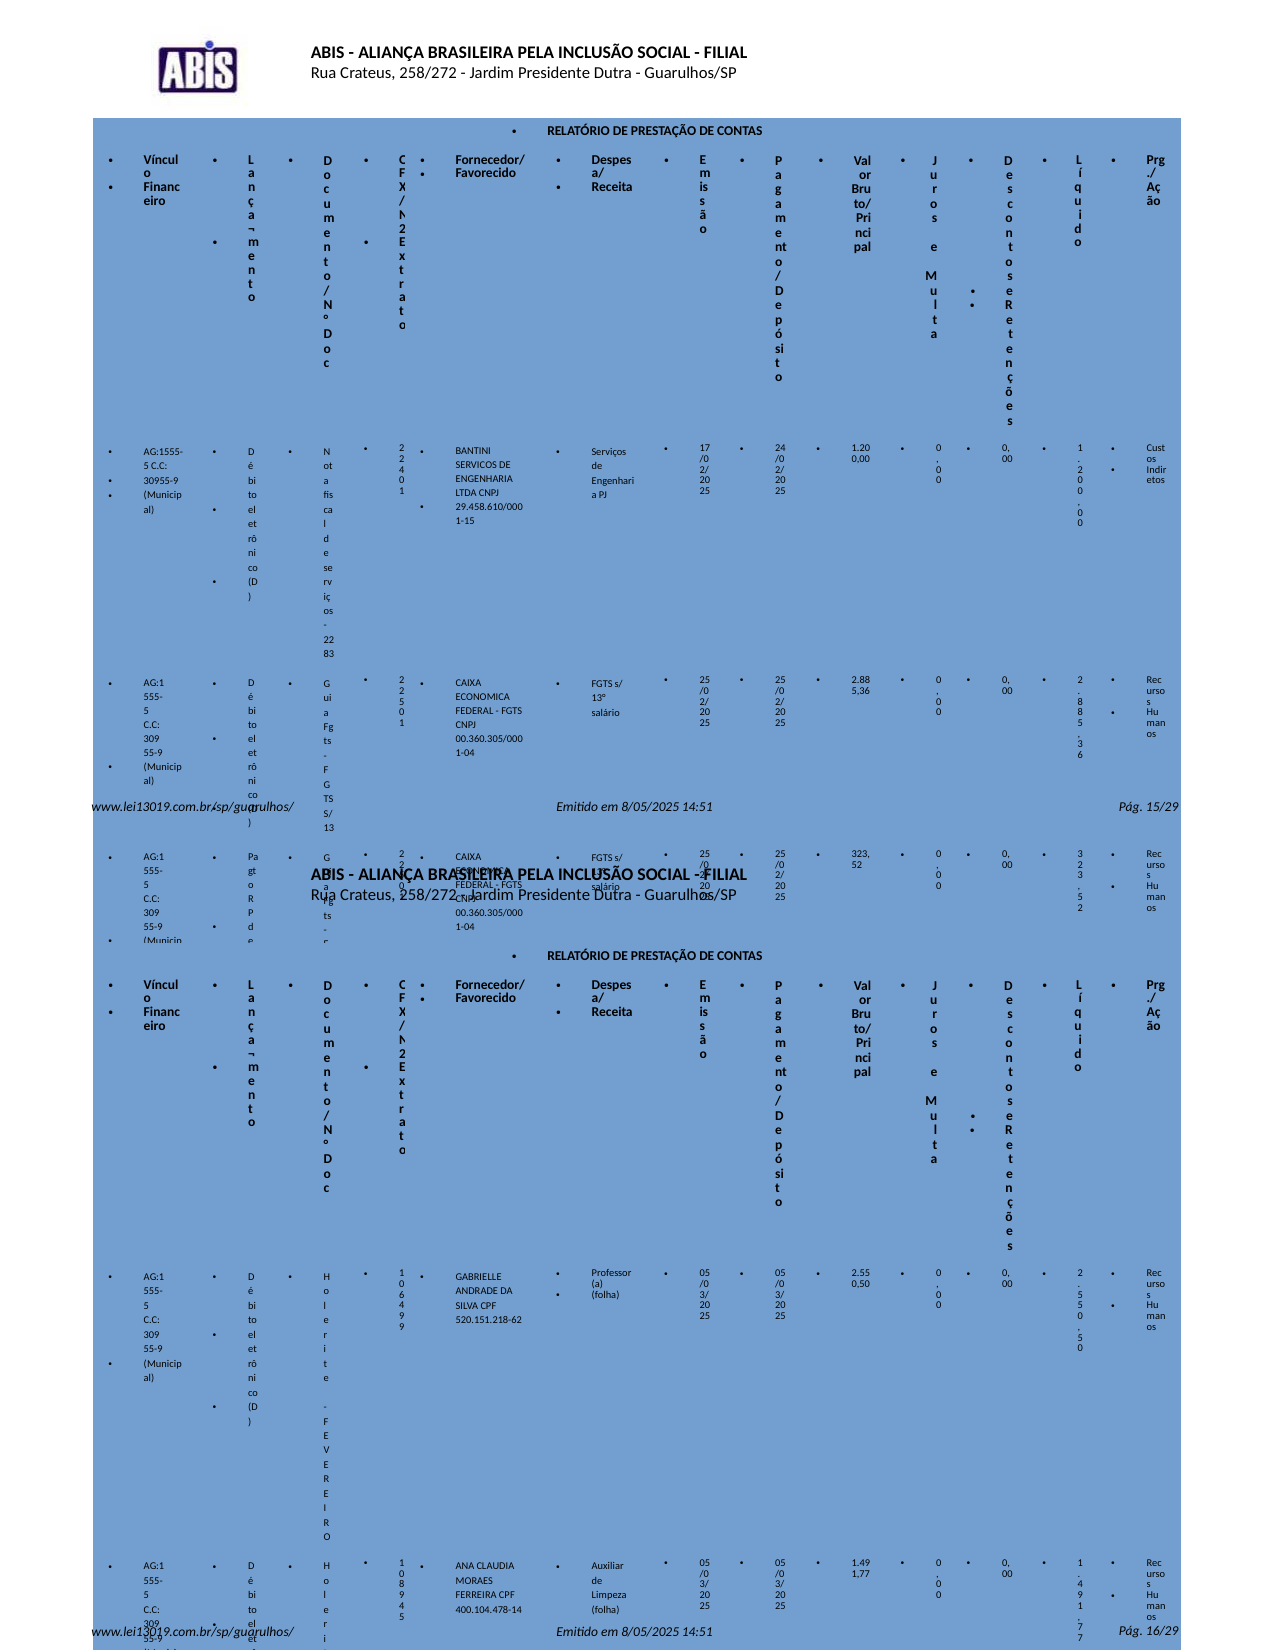

ABIS - ALIANÇA BRASILEIRA PELA INCLUSÃO SOCIAL - FILIAL
Rua Crateus, 258/272 - Jardim Presidente Dutra - Guarulhos/SP
| RELATÓRIO DE PRESTAÇÃO DE CONTAS | | | | | | | | | | | | |
| --- | --- | --- | --- | --- | --- | --- | --- | --- | --- | --- | --- | --- |
| Vínculo Financeiro | Lança¬ mento | Document o / N° Doc | OFX/N2 Extrato | Fornecedor/ Favorecido | Despesa/ Receita | Emissão | Pagamento / Depósito | Valor Bruto/ Principal | Juros e Multa | Descontos e Retenções | Líquido | Prg./Ação |
| AG:1555-5 C.C: 30955-9 (Municipal) | Débito eletrônico (D) | Nota fiscal de serviços - 2283 | 22401 | BANTINI SERVICOS DE ENGENHARIA LTDA CNPJ 29.458.610/0001-15 | Serviços de Engenharia PJ | 17/02/2025 | 24/02/2025 | 1.200,00 | 0,00 | 0,00 | 1.200,00 | Custos Indiretos |
| AG:1555-5 C.C: 30955-9 (Municipal) | Débito eletrônico (D) | Guia Fgts -FGTS S/13 | 22501 | CAIXA ECONOMICA FEDERAL - FGTS CNPJ 00.360.305/0001-04 | FGTS s/ 13° salário | 25/02/2025 | 25/02/2025 | 2.885,36 | 0,00 | 0,00 | 2.885,36 | Recursos Humanos |
| AG:1555-5 C.C: 30955-9 (Municipal) | Pagto RP depositado (D) | Guia Fgts -FGTS S/13 | 22501 | CAIXA ECONOMICA FEDERAL - FGTS CNPJ 00.360.305/0001-04 | FGTS s/ 13° salário | 25/02/2025 | 25/02/2025 | 323,52 | 0,00 | 0,00 | 323,52 | Recursos Humanos |
| AG:1555-5 C.C: 30955-9 (Municipal) | Débito eletrônico (D) | Nota Fiscal/DANF E- 29340 | 22701 | COMERCIAL DE FERRAGEM 800 CNPJ 02.916.238/0001-97 | Materiais p/Reparos da Unidade Escolar | 27/02/2025 | 27/02/2025 | 1.609,01 | 0,00 | 0,00 | 1.609,01 | Custos Indiretos |
| AG:1555-5 C.C: 30955-9 (Municipal) | Débito eletrônico (D) | Nota fiscal de serviços - 5529 | 22702 | TALENT ASSESSORIA CONTABIL LTDA CNPJ 10.985.260/0001-17 | Assessoria Contábil Jurídica PJ | 24/02/2025 | 27/02/2025 | 4.255,00 | 0,00 | 0,00 | 4.255,00 | Custos Indiretos |
| AG:1555-5 C.C: 30955-9 (Municipal) | Débito eletrônico (D) | Nota fiscal de serviços - 2304 | 22801 | BANTINI SERVICOS DE ENGENHARIA LTDA CNPJ 29.458.610/0001-15 | Engenheiro de Segurança no Trabalho PJ | 26/02/2025 | 28/02/2025 | 650,00 | 0,00 | 0,00 | 650,00 | Custos Indiretos |
| AG:1555-5 C.C: 30955-9 (Municipal) | Rendimento s de aplicação (C) | Extrato - REND.FEV/P OUPANÇA | | ABIS - Aliança Brasileira pela Inclusão Social CNPJ 07.082.943/0002-30 | Financeira | 28/02/2025 | 28/02/2025 | 405,84 | 0,00 | 0,00 | 405,84 | Poupança |
| AG:1555-5 C.C: 30955-9 (Municipal) | Rendimento s de aplicação (C) | Extrato - REND.FEV/A PLICAÇÃO | | ABIS - Aliança Brasileira pela Inclusão Social CNPJ 07.082.943/0002-30 | Financeira | 28/02/2025 | 28/02/2025 | 65,54 | 0,00 | 0,00 | 65,54 | |
| AG:1555-5 C.C: 30955-9 (Municipal) | Débito eletrônico (D) | Holerite -FEVEREIRO | 94095 | ERIKA BASILIO DE PAULA LIMA CPF 400.817.158-46 | Coordenador Pedagógico (folha) | 05/03/2025 | 05/03/2025 | 3.168,50 | 0,00 | 0,00 | 3.168,50 | Recursos Humanos |
| AG:1555-5 C.C: 30955-9 (Municipal) | Débito eletrônico (D) | Holerite -FEVEREIRO | 98087 | Sabryna de Olieira Freitas CPF 478.282.568-41 | Professor(a) (folha) | 05/03/2025 | 05/03/2025 | 2.596,15 | 0,00 | 0,00 | 2.596,15 | Recursos Humanos |
www.lei13019.com.br/sp/guarulhos/
Emitido em 8/05/2025 14:51
Pág. 15/29
ABIS - ALIANÇA BRASILEIRA PELA INCLUSÃO SOCIAL - FILIAL
Rua Crateus, 258/272 - Jardim Presidente Dutra - Guarulhos/SP
| RELATÓRIO DE PRESTAÇÃO DE CONTAS | | | | | | | | | | | | |
| --- | --- | --- | --- | --- | --- | --- | --- | --- | --- | --- | --- | --- |
| Vínculo Financeiro | Lança¬ mento | Document o / N° Doc | OFX/N2 Extrato | Fornecedor/ Favorecido | Despesa/ Receita | Emissão | Pagamento / Depósito | Valor Bruto/ Principal | Juros e Multa | Descontos e Retenções | Líquido | Prg./Ação |
| AG:1555-5 C.C: 30955-9 (Municipal) | Débito eletrônico (D) | Holerite -FEVEREIRO | 106499 | GABRIELLE ANDRADE DA SILVA CPF 520.151.218-62 | Professor(a) (folha) | 05/03/2025 | 05/03/2025 | 2.550,50 | 0,00 | 0,00 | 2.550,50 | Recursos Humanos |
| AG:1555-5 C.C: 30955-9 (Municipal) | Débito eletrônico (D) | Holerite -FEVEREIRO | 108945 | ANA CLAUDIA MORAES FERREIRA CPF 400.104.478-14 | Auxiliar de Limpeza (folha) | 05/03/2025 | 05/03/2025 | 1.491,77 | 0,00 | 0,00 | 1.491,77 | Recursos Humanos |
| AG:1555-5 C.C: 30955-9 (Municipal) | Débito eletrônico (D) | Holerite -FEVEREIRO | 109987 | ELIZABETH DA COSTA SANTOS CPF 352.883.208-88 | Professor(a) (folha) | 05/03/2025 | 05/03/2025 | 2.574,12 | 0,00 | 0,00 | 2.574,12 | Recursos Humanos |
| AG:1555-5 C.C: 30955-9 (Municipal) | Débito eletrônico (D) | Holerite -FEVEREIRO | 40510 | BEATRIZ VILCHES DE SANTANA CPF 449.980.758-10 | Professor(a) (folha) | 05/03/2025 | 05/03/2025 | 2.546,08 | 0,00 | 0,00 | 2.546,08 | Recursos Humanos |
| AG:1555-5 C.C: 30955-9 (Municipal) | Débito eletrônico (D) | Holerite -FEVEREIRO | 59368 | Karoline Silva Cavalcante CPF 403.324.888-96 | Professor(a) (folha) | 05/03/2025 | 05/03/2025 | 2.574,12 | 0,00 | 0,00 | 2.574,12 | Recursos Humanos |
| AG:1555-5 C.C: 30955-9 (Municipal) | Débito eletrônico (D) | Holerite -FEVEREIRO | 42769 | Caroline Soraia Kui Zanon CPF 418.971.218-30 | Diretor (a) (folha) | 05/03/2025 | 05/03/2025 | 3.670,49 | 0,00 | 0,00 | 3.670,49 | Recursos Humanos |
| AG:1555-5 C.C: 30955-9 (Municipal) | Débito eletrônico (D) | Holerite -FEVEREIRO | 47251 | KALYNNE SILVA PEREIRA CPF 491.523.908-02 | Assistente Administrativo (folha) | 05/03/2025 | 05/03/2025 | 3.085,16 | 0,00 | 0,00 | 3.085,16 | Recursos Humanos |
| AG:1555-5 C.C: 30955-9 (Municipal) | Débito eletrônico (D) | Holerite -FEVEREIRO | 53107 | PAULA MENEZES AQUINO CPF 457.113.778-84 | Professor(a) (folha) | 05/03/2025 | 05/03/2025 | 2.546,08 | 0,00 | 0,00 | 2.546,08 | Recursos Humanos |
| AG:1555-5 C.C: 30955-9 (Municipal) | Débito eletrônico (D) | Holerite -FEVEREIRO | 53565 | Aline Gabrielle dos Santos CPF 473.591.328-94 | Professor(a) (folha) | 05/03/2025 | 05/03/2025 | 2.522,46 | 0,00 | 0,00 | 2.522,46 | Recursos Humanos |
| AG:1555-5 C.C: 30955-9 (Municipal) | Débito eletrônico (D) | Holerite -FEVEREIRO | 53762 | Anastacia Luciana Pereira Silva CPF 276.086.878-86 | Auxiliar de Limpeza (folha) | 05/03/2025 | 05/03/2025 | 1.391,36 | 0,00 | 0,00 | 1.391,36 | Recursos Humanos |
| AG:1555-5 C.C: 30955-9 (Municipal) | Débito eletrônico (D) | Holerite -FEVEREIRO | 57438 | TATIANE APARECIDA CANDIDO DA SILVA CPF 318.730.508-36 | Auxiliar de Limpeza (folha) | 05/03/2025 | 05/03/2025 | 1.331,20 | 0,00 | 0,00 | 1.331,20 | Recursos Humanos |
Pág. 16/29
www.lei13019.com.br/sp/guarulhos/
Emitido em 8/05/2025 14:51